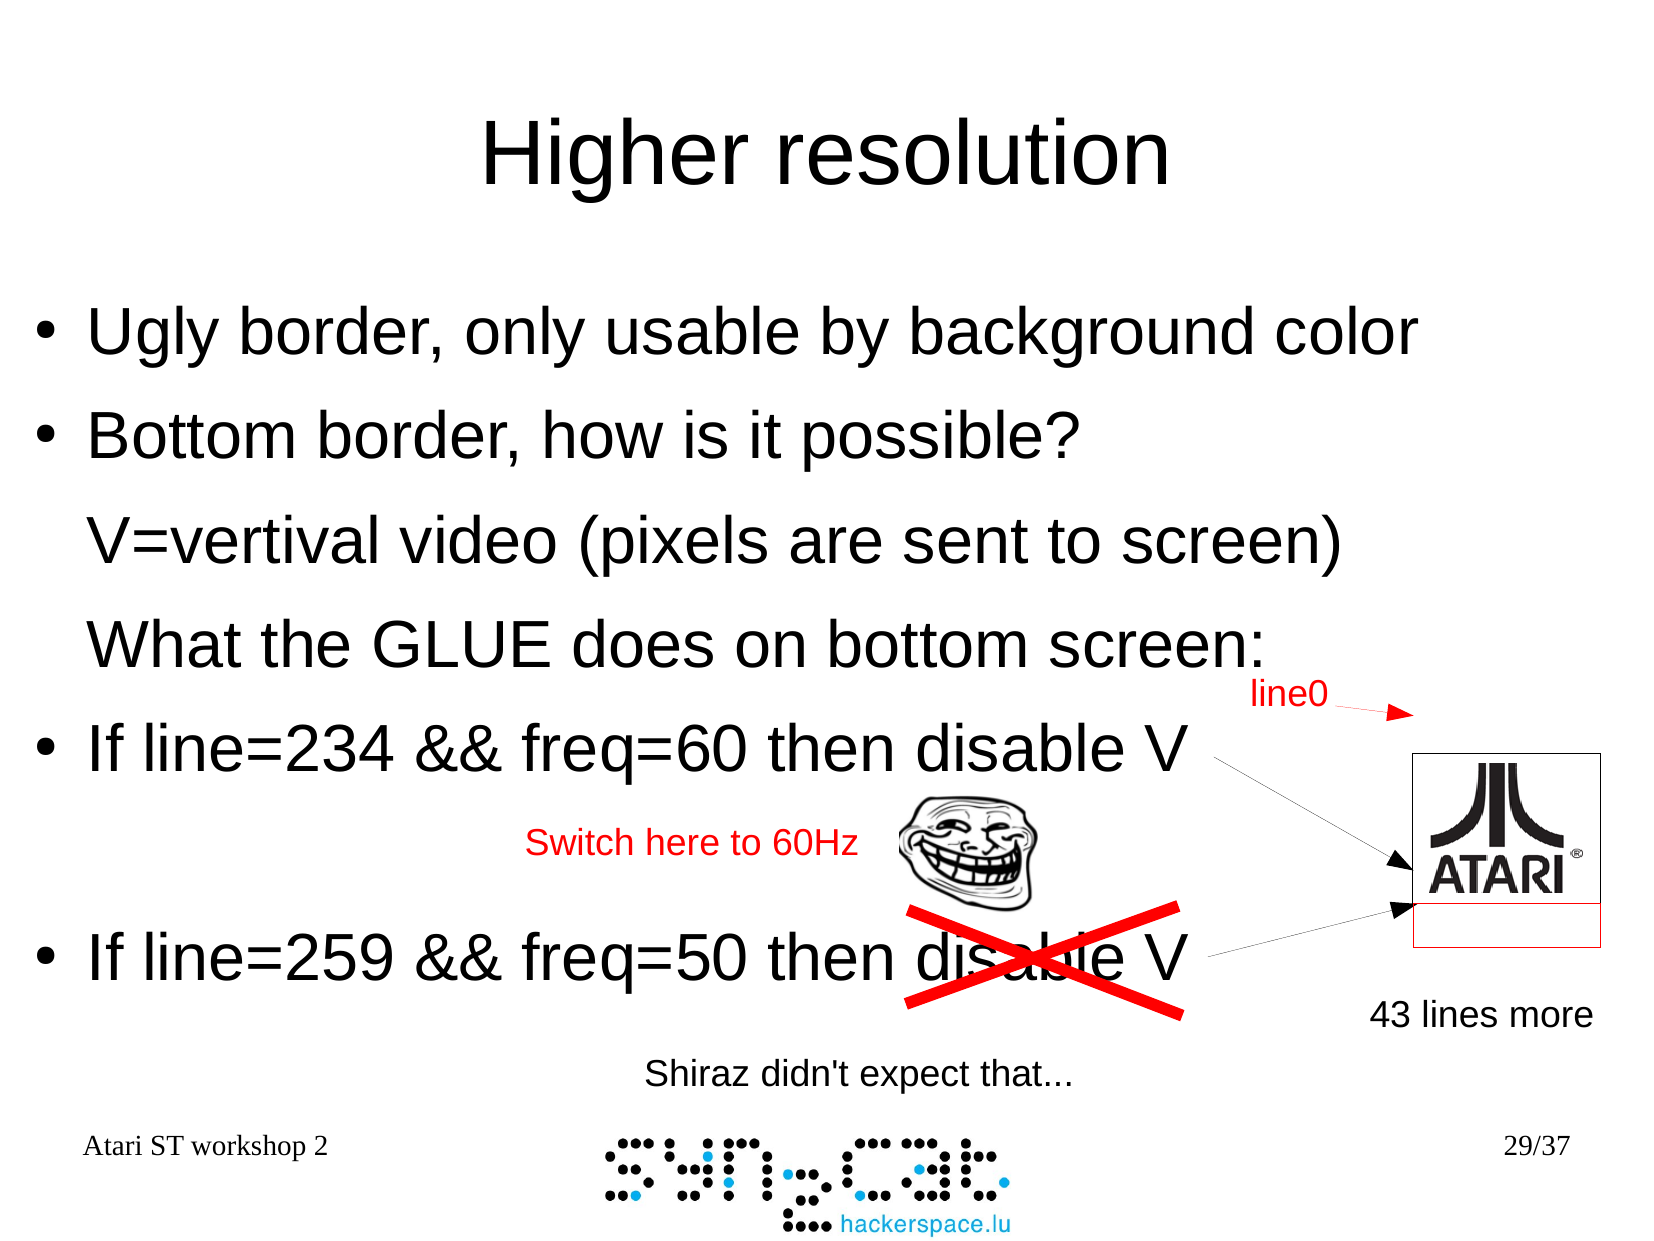

# Higher resolution
Ugly border, only usable by background color
Bottom border, how is it possible?
V=vertival video (pixels are sent to screen)
What the GLUE does on bottom screen:
If line=234 && freq=60 then disable V
If line=259 && freq=50 then disable V
line0
Switch here to 60Hz
43 lines more
Shiraz didn't expect that...
29